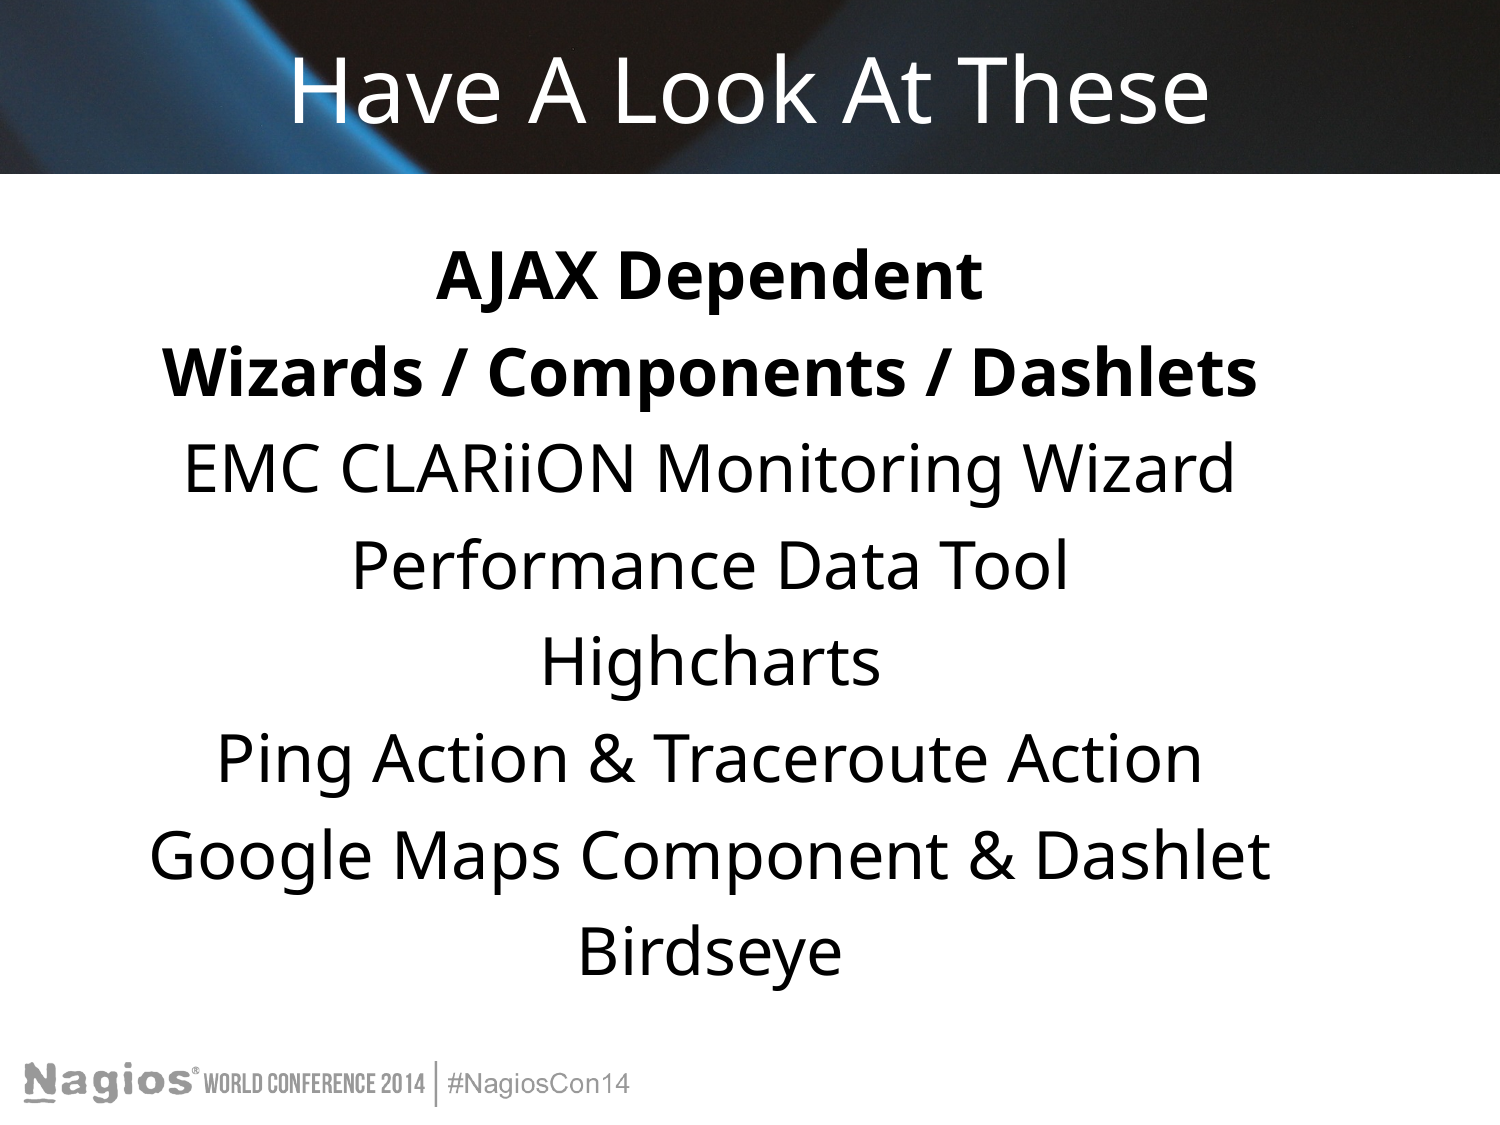

# Have A Look At These
AJAX Dependent
Wizards / Components / Dashlets
EMC CLARiiON Monitoring Wizard
Performance Data Tool
Highcharts
Ping Action & Traceroute Action
Google Maps Component & Dashlet
Birdseye